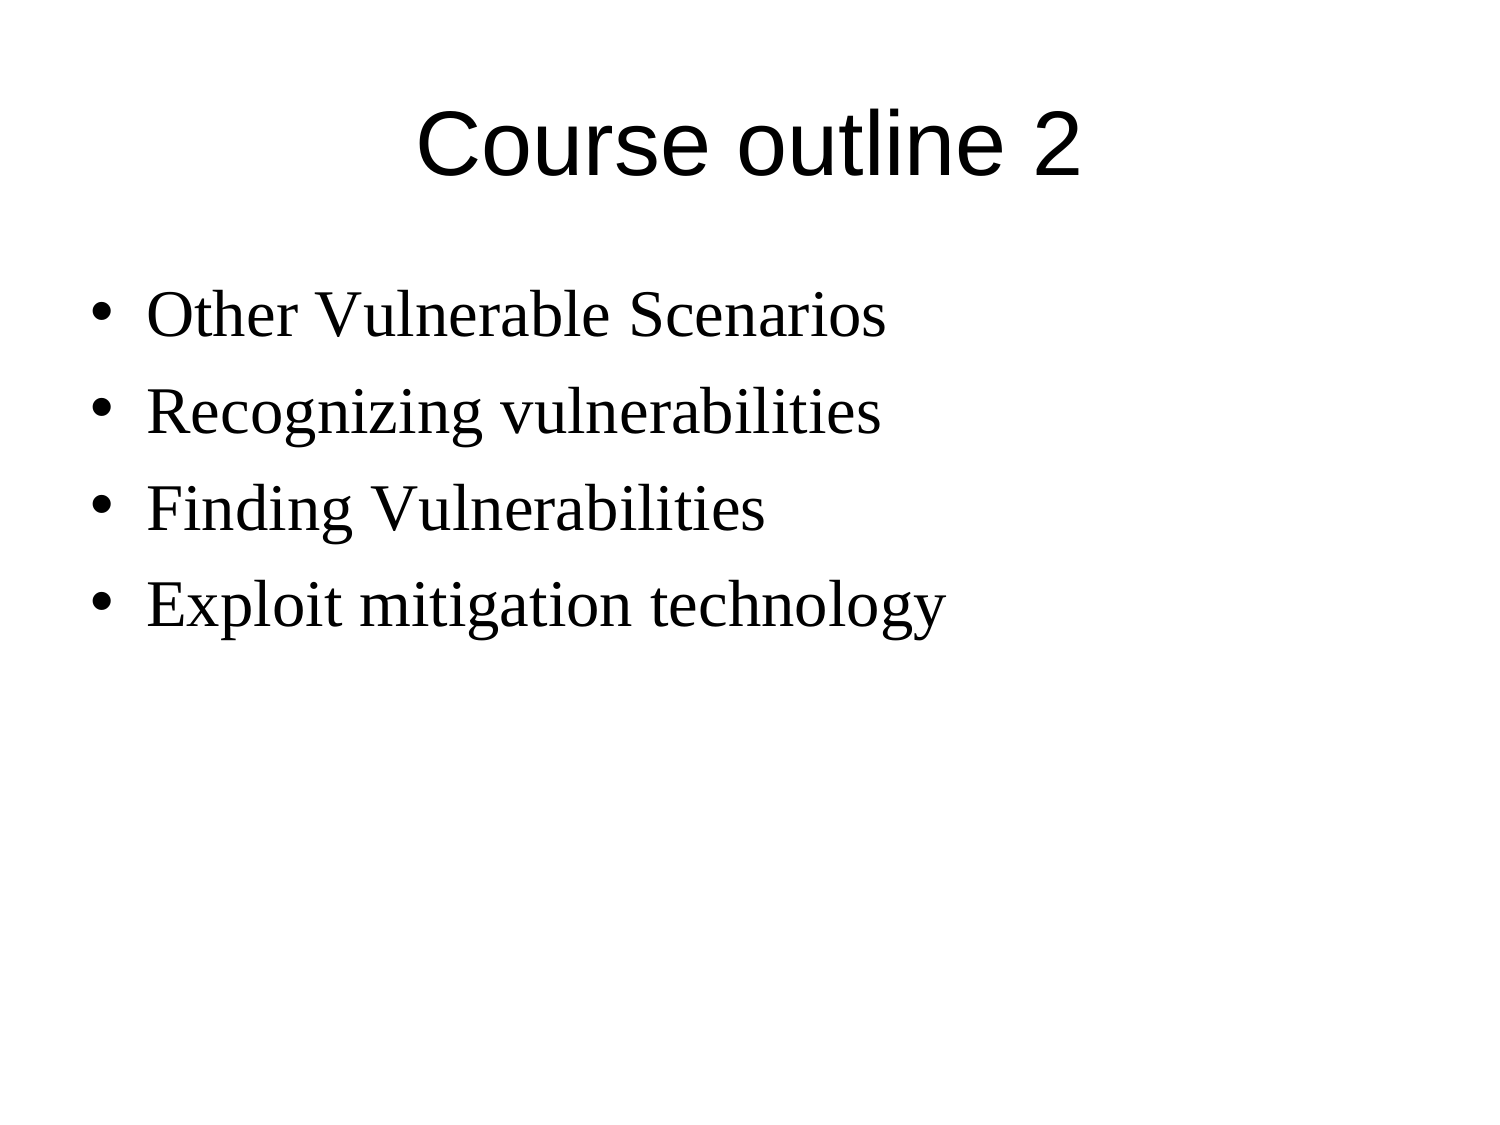

# Course outline 2
Other Vulnerable Scenarios
Recognizing vulnerabilities
Finding Vulnerabilities
Exploit mitigation technology